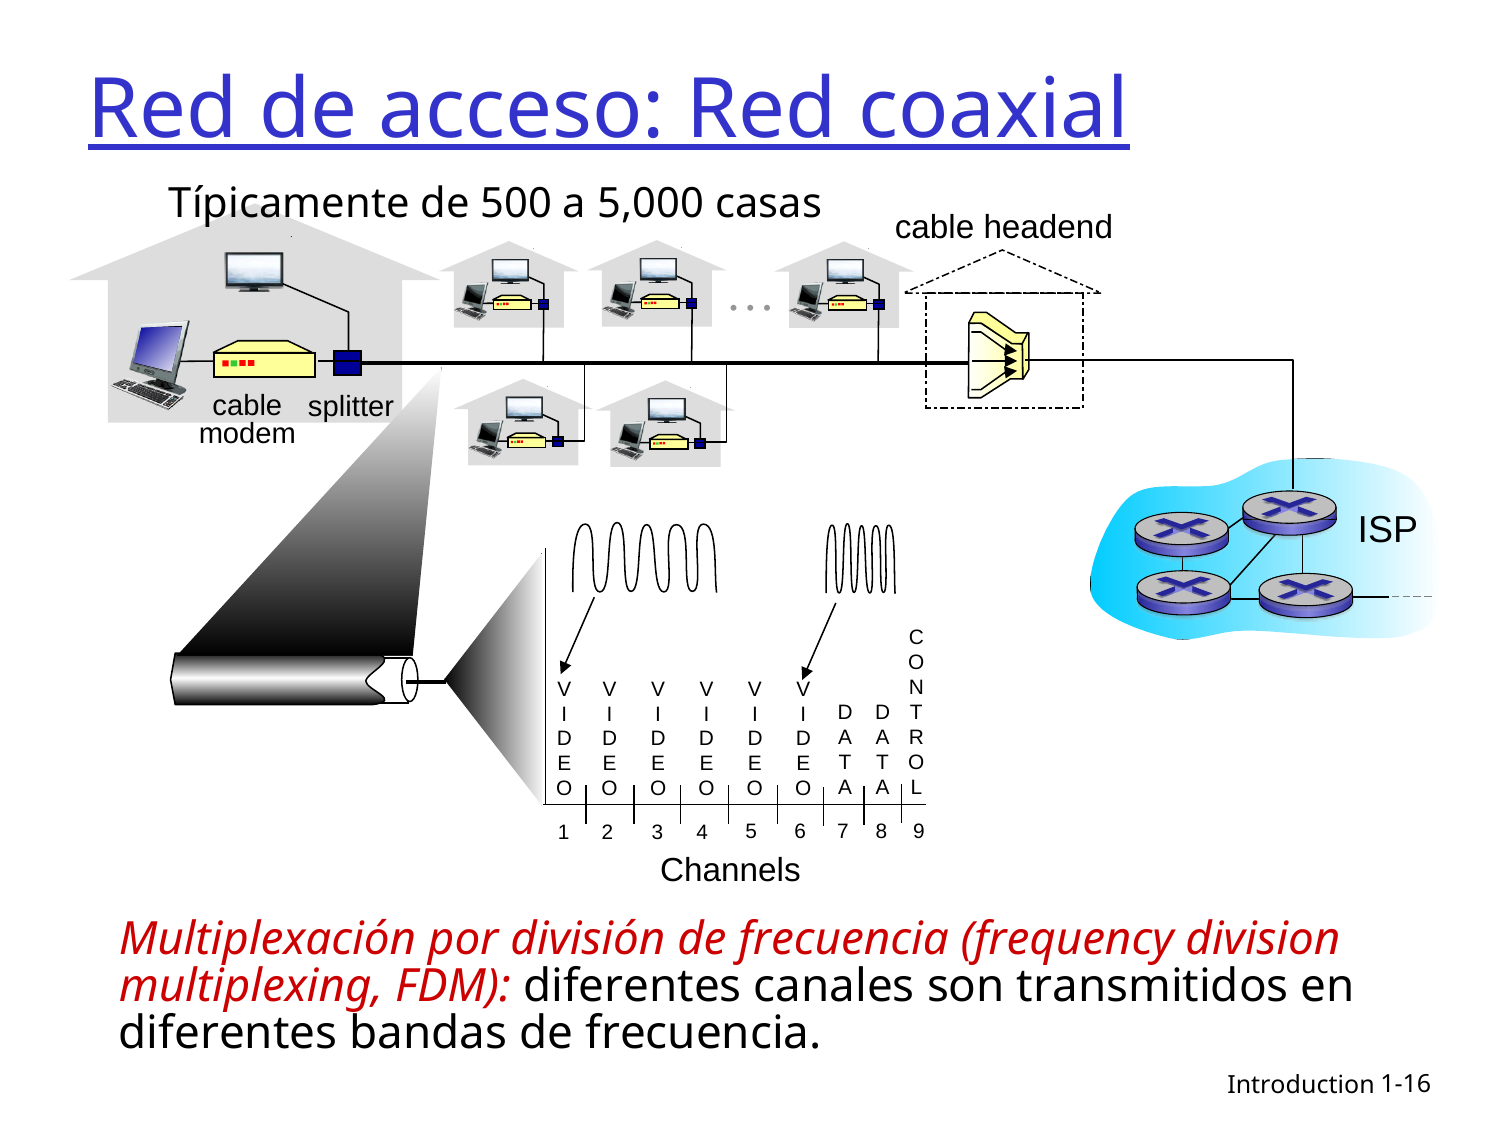

# Red de acceso: Red coaxial
Típicamente de 500 a 5,000 casas
cable headend
…
cable
modem
splitter
ISP
C
O
N
T
R
O
L
D
A
T
A
D
A
T
A
V
I
D
E
O
V
I
D
E
O
V
I
D
E
O
V
I
D
E
O
V
I
D
E
O
V
I
D
E
O
5
6
7
8
9
1
2
3
4
Channels
Multiplexación por división de frecuencia (frequency division
multiplexing, FDM): diferentes canales son transmitidos en
diferentes bandas de frecuencia.
Introduction